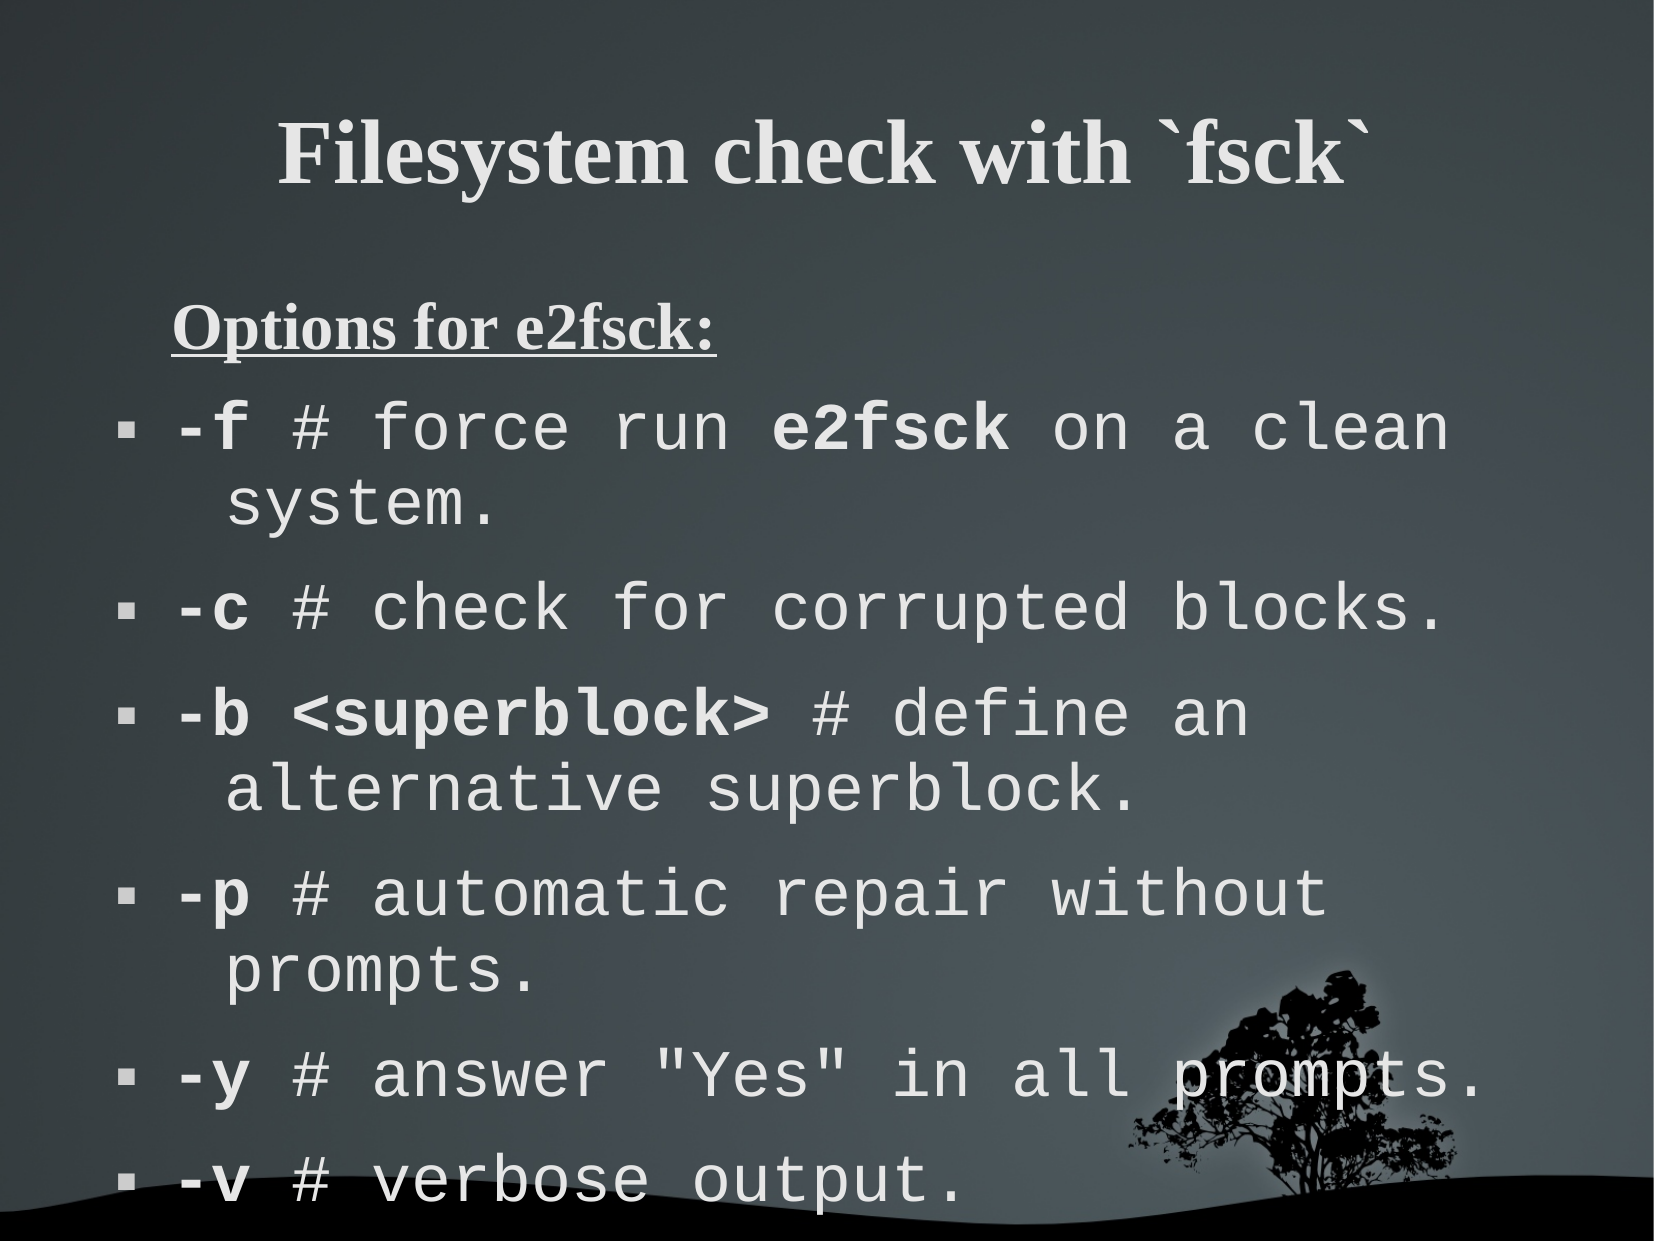

Filesystem check with `fsck`
# Options for e2fsck:
-f # force run e2fsck on a clean system.
-c # check for corrupted blocks.
-b <superblock> # define an alternative superblock.
-p # automatic repair without prompts.
-y # answer "Yes" in all prompts.
-v # verbose output.